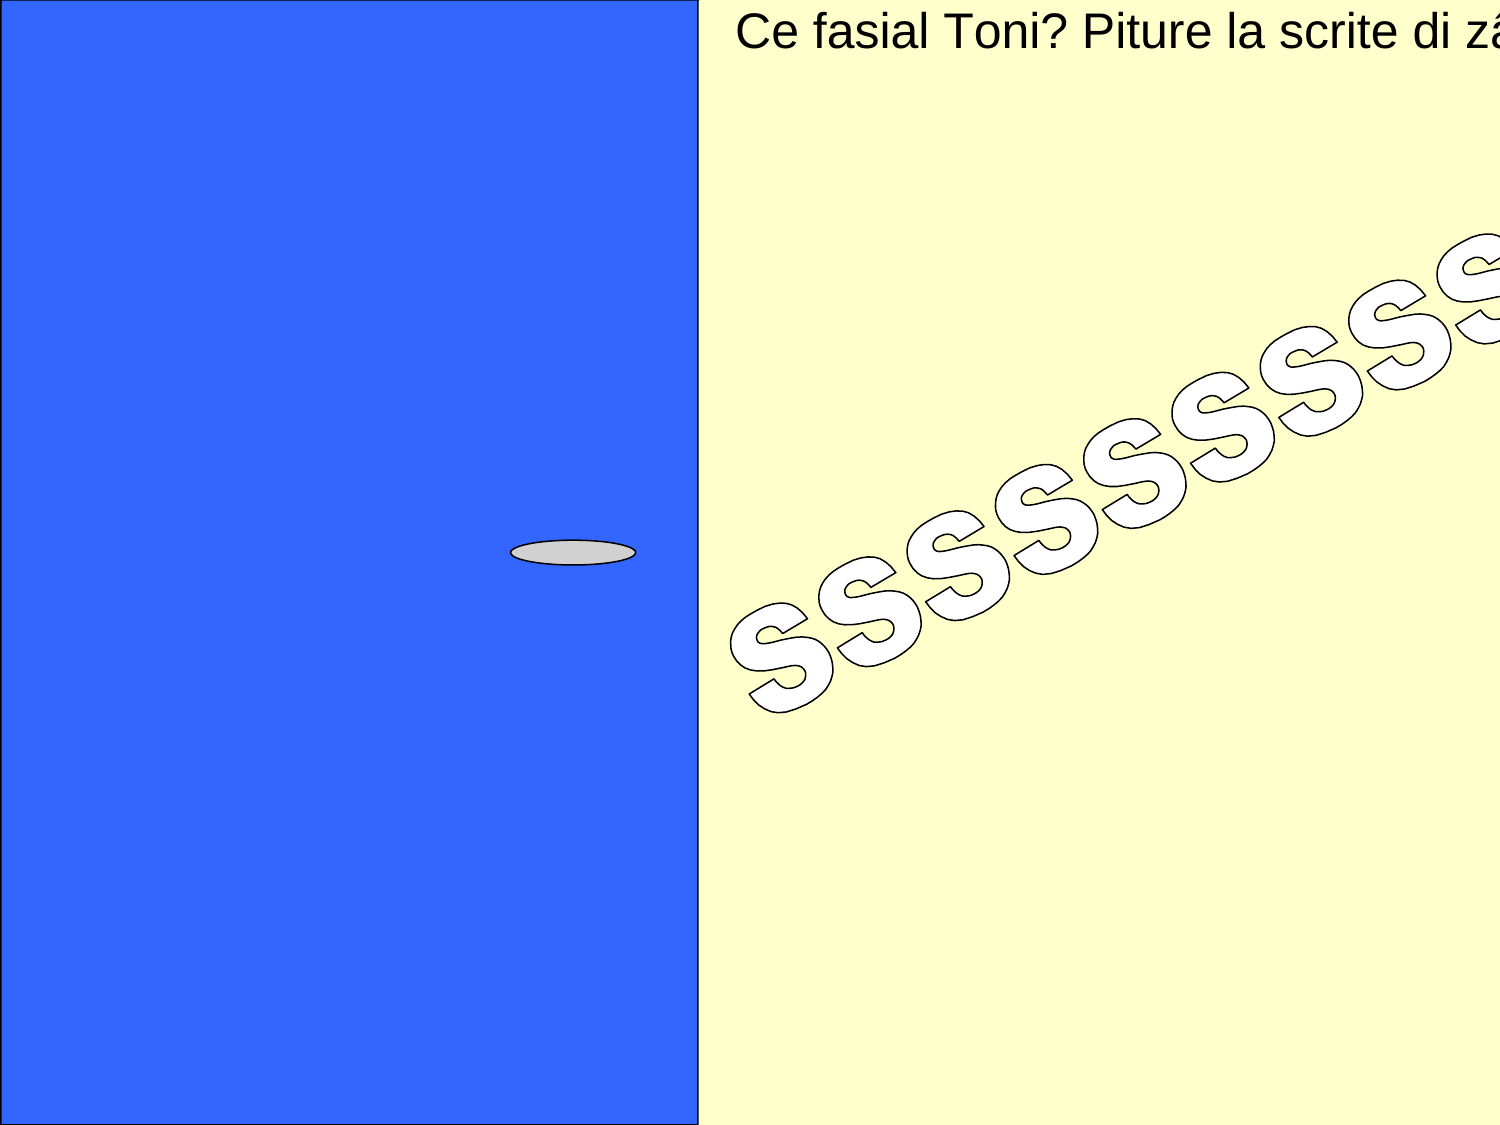

Ce fasial Toni? Piture la scrite di zâl.